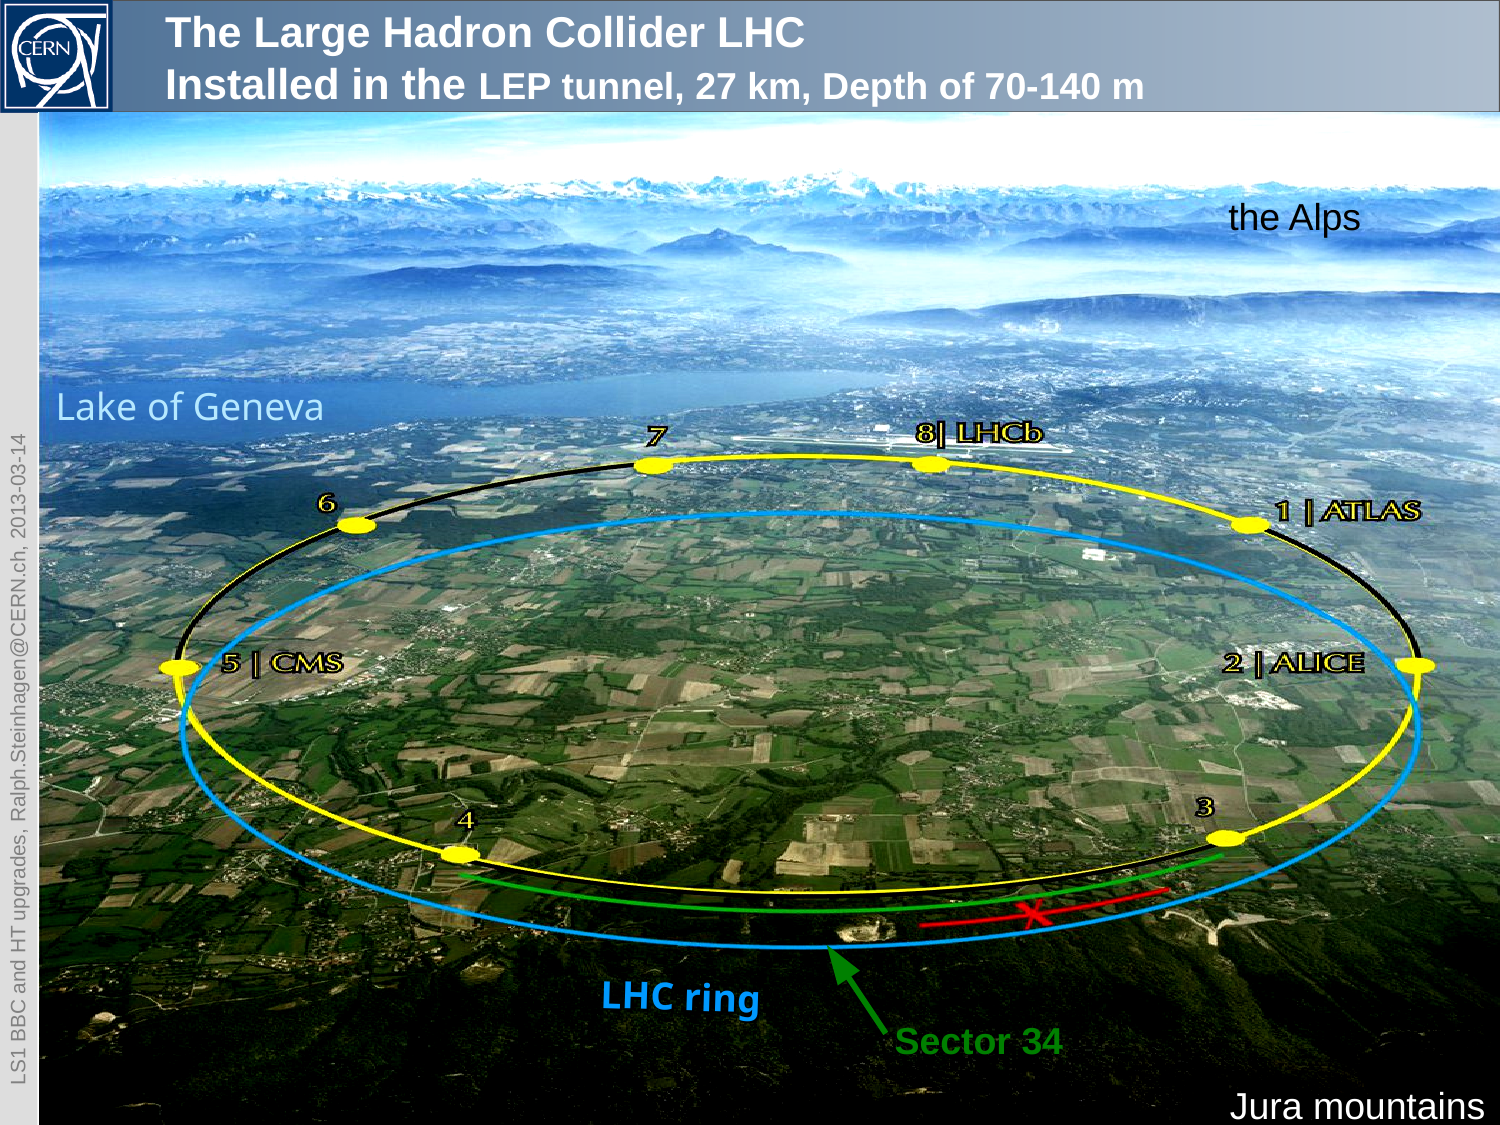

# The Large Hadron Collider LHC Installed in the LEP tunnel, 27 km, Depth of 70-140 m
the Alps
Lake of Geneva
LHC ring
Sector 34
Jura mountains